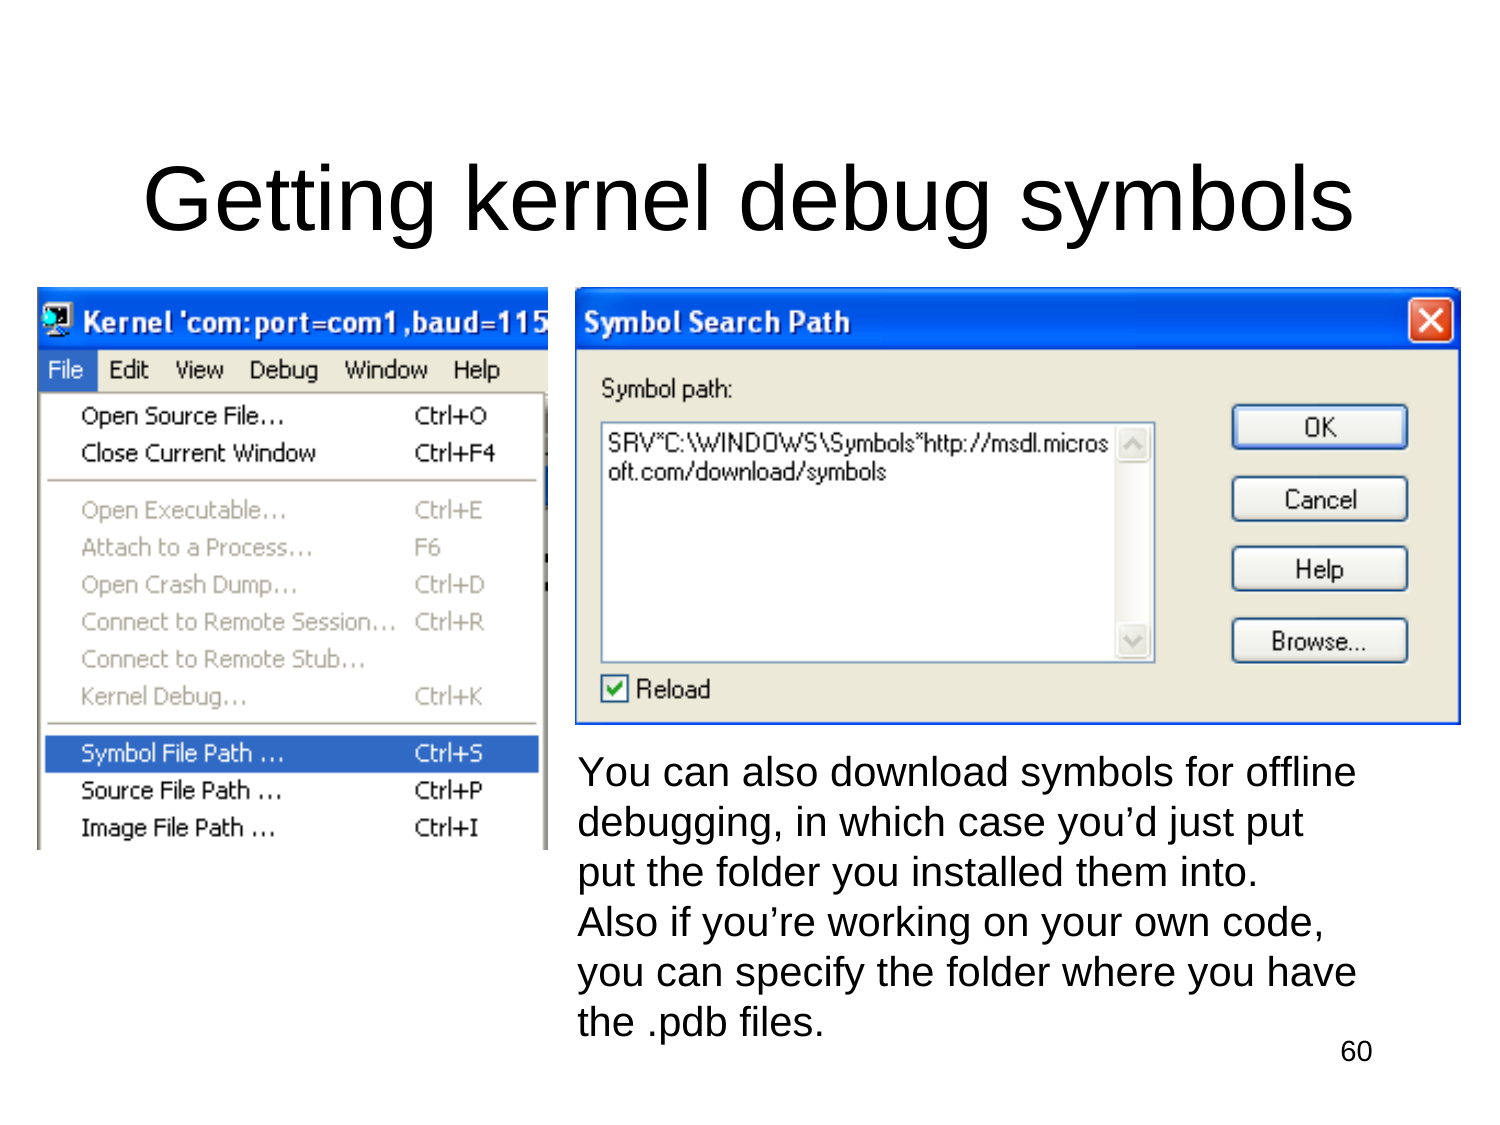

# Getting kernel debug symbols
You can also download symbols for offline debugging, in which case you’d just put put the folder you installed them into.
Also if you’re working on your own code, you can specify the folder where you have the .pdb files.